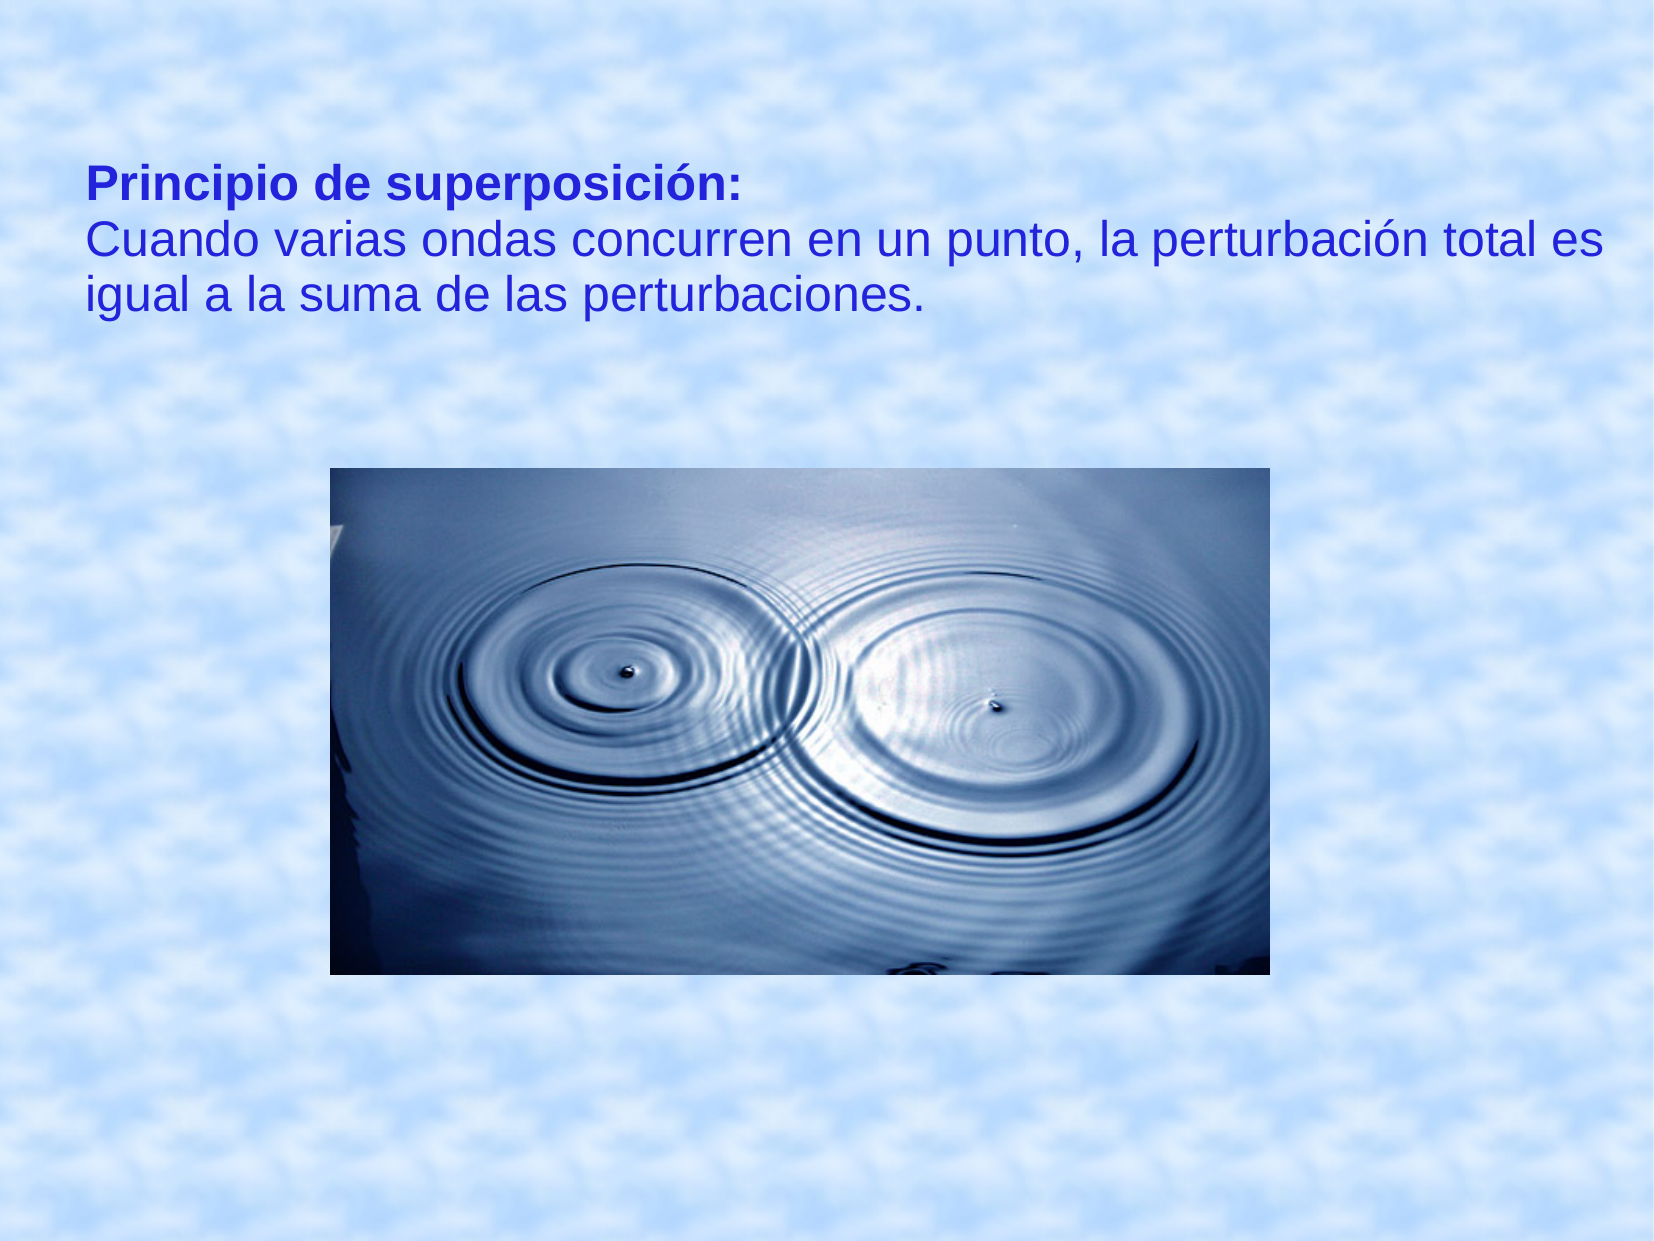

Principio de superposición:
Cuando varias ondas concurren en un punto, la perturbación total es igual a la suma de las perturbaciones.